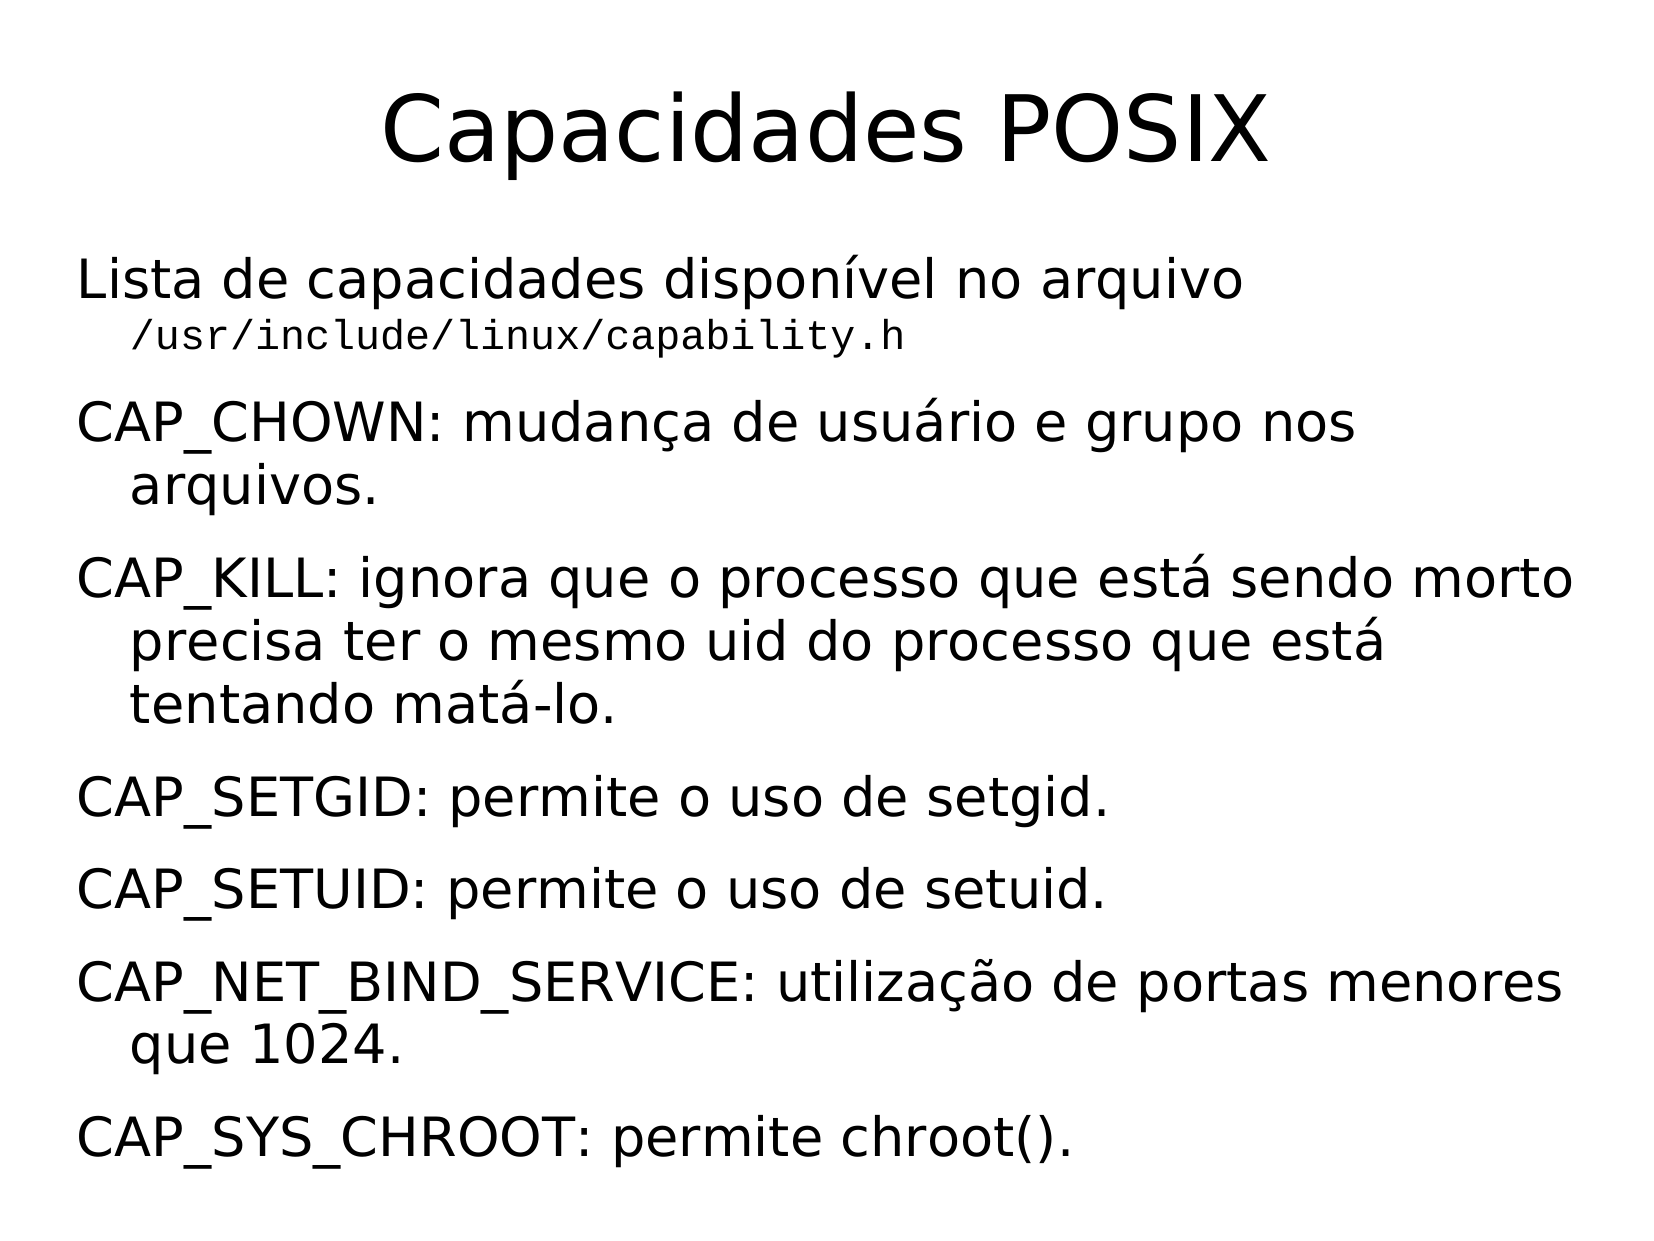

# Capacidades POSIX
Lista de capacidades disponível no arquivo /usr/include/linux/capability.h
CAP_CHOWN: mudança de usuário e grupo nos arquivos.
CAP_KILL: ignora que o processo que está sendo morto precisa ter o mesmo uid do processo que está tentando matá-lo.
CAP_SETGID: permite o uso de setgid.
CAP_SETUID: permite o uso de setuid.
CAP_NET_BIND_SERVICE: utilização de portas menores que 1024.
CAP_SYS_CHROOT: permite chroot().